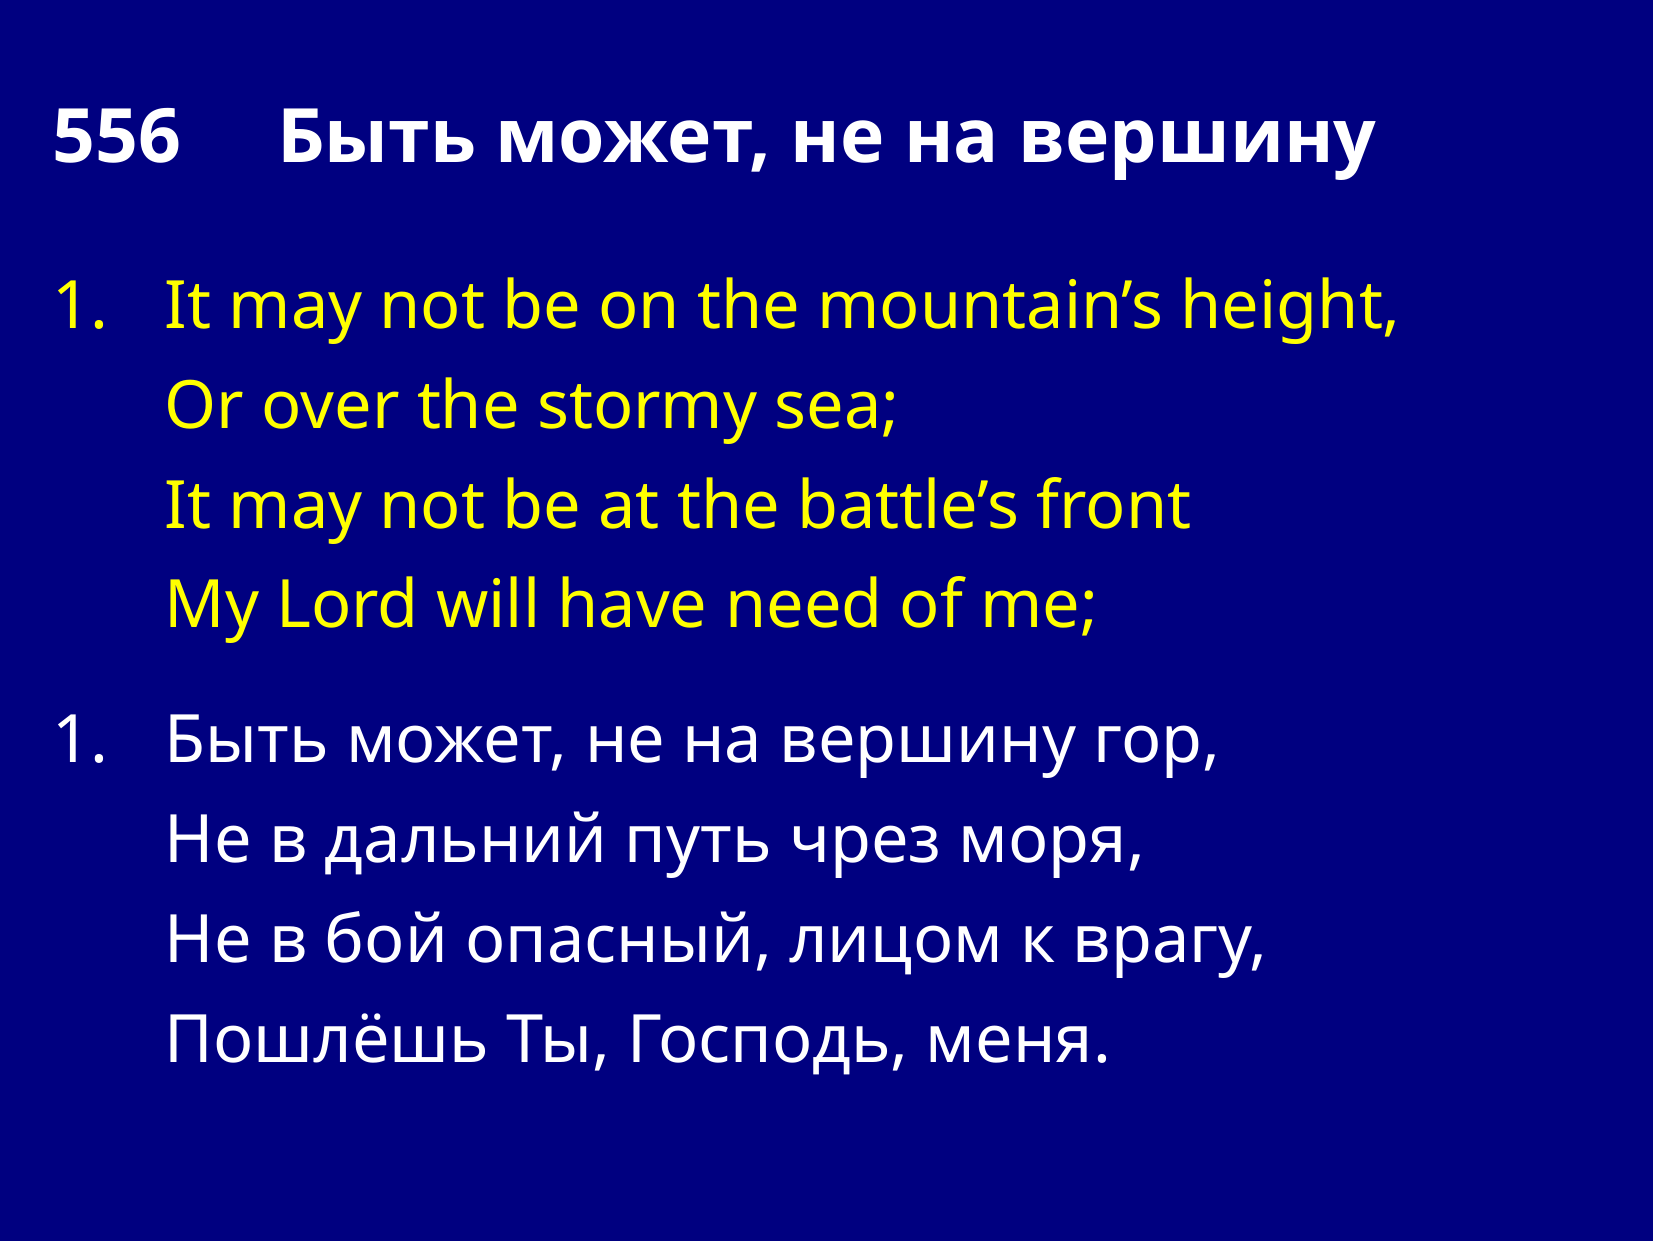

556	Быть может, не на вершину
1.	It may not be on the mountain’s height,
	Or over the stormy sea;
	It may not be at the battle’s front
	My Lord will have need of me;
1.	Быть может, не на вершину гор,
	Не в дальний путь чрез моря,
	Не в бой опасный, лицом к врагу,
	Пошлёшь Ты, Господь, меня.